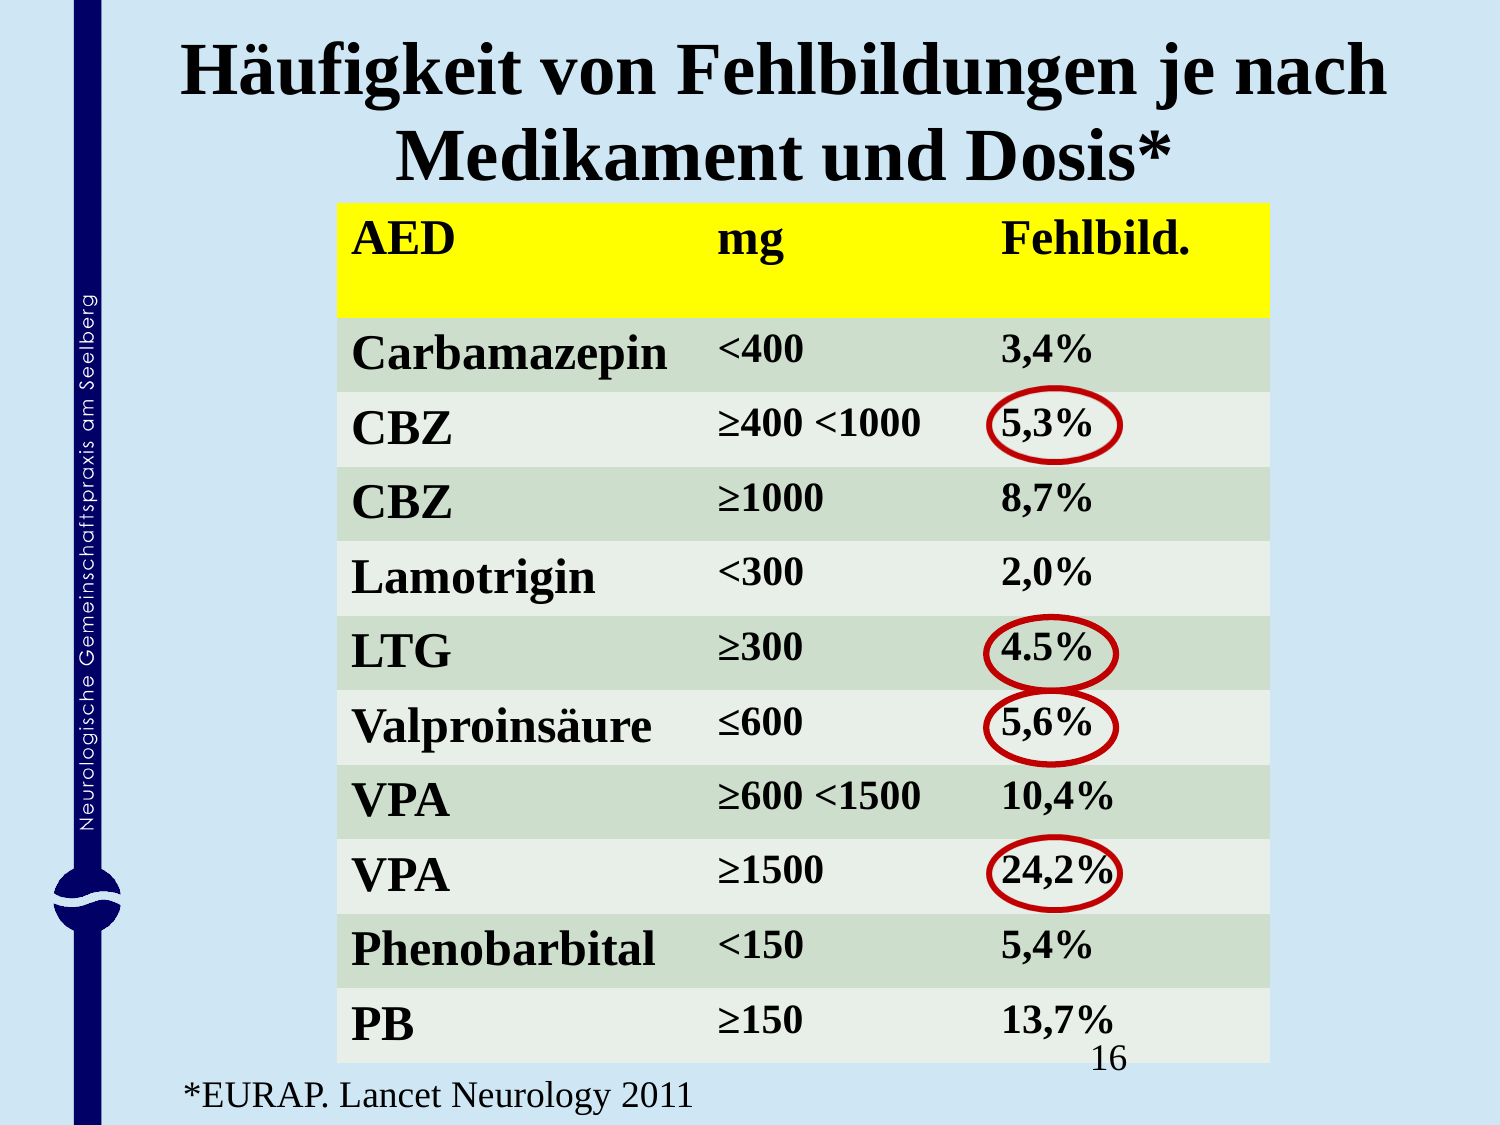

# Häufigkeit von Fehlbildungen je nach Medikament und Dosis*
| AED | mg | Fehlbild. |
| --- | --- | --- |
| Carbamazepin | <400 | 3,4% |
| CBZ | ≥400 <1000 | 5,3% |
| CBZ | ≥1000 | 8,7% |
| Lamotrigin | <300 | 2,0% |
| LTG | ≥300 | 4.5% |
| Valproinsäure | ≤600 | 5,6% |
| VPA | ≥600 <1500 | 10,4% |
| VPA | ≥1500 | 24,2% |
| Phenobarbital | <150 | 5,4% |
| PB | ≥150 | 13,7% |
*EURAP. Lancet Neurology 2011